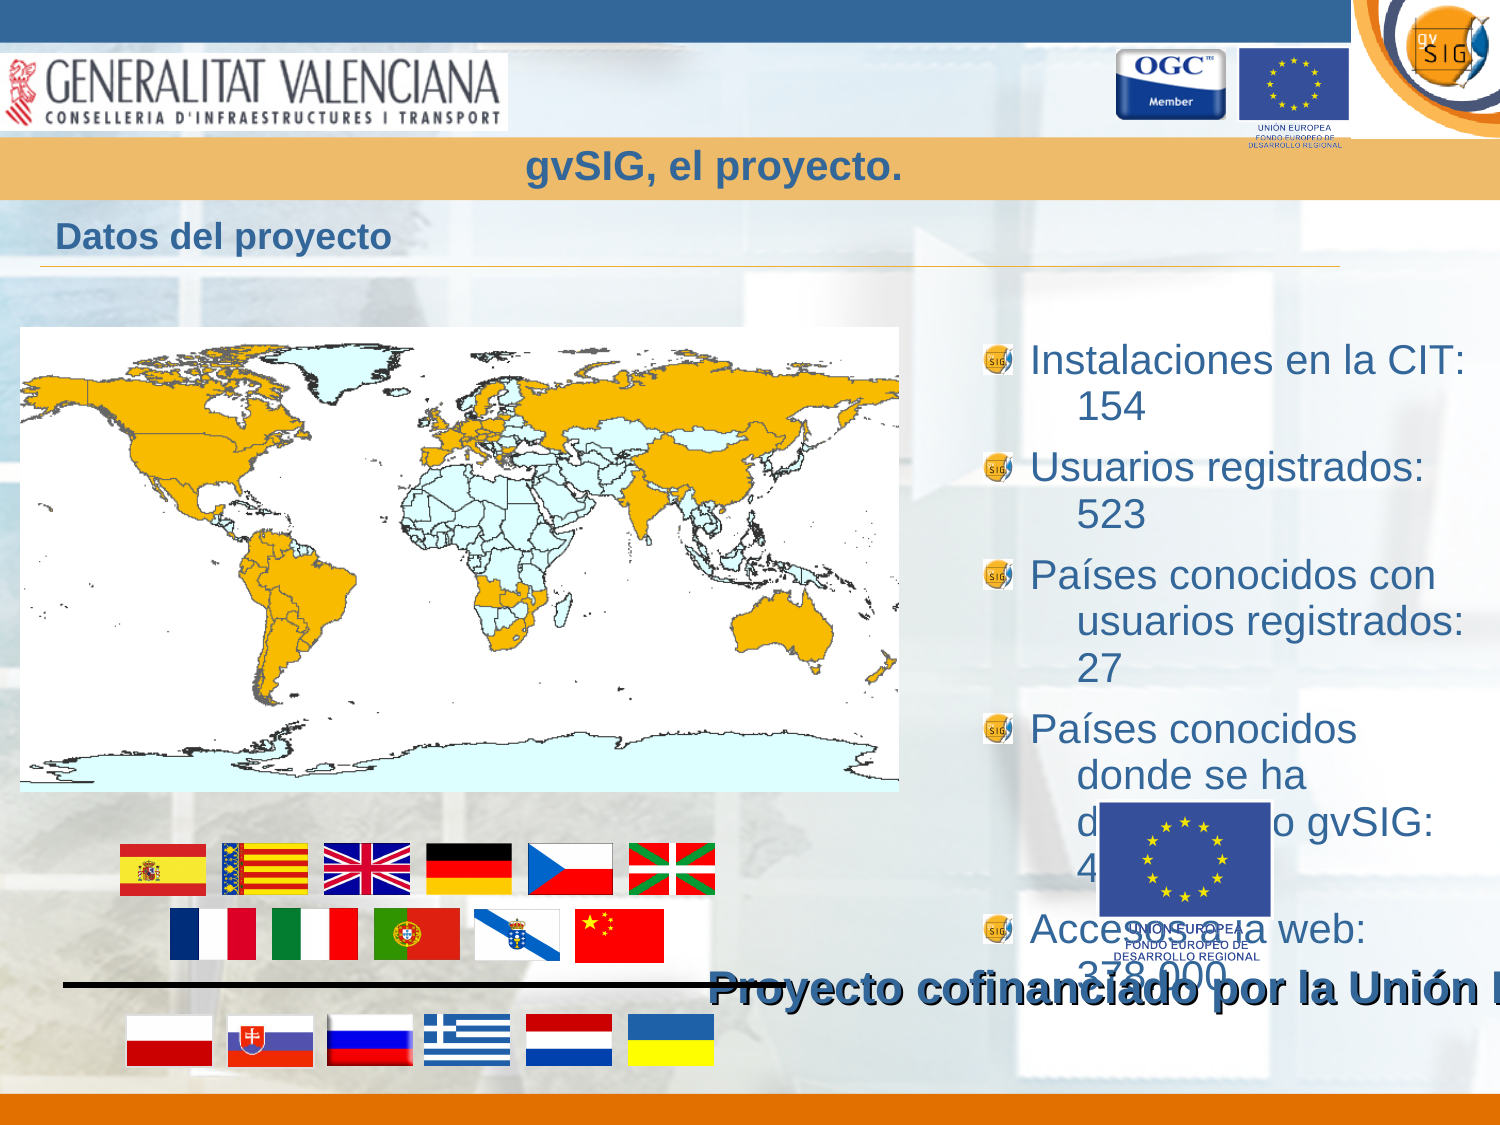

gvSIG, el proyecto.
Datos del proyecto
# Instalaciones en la CIT: 154
Usuarios registrados: 523
Países conocidos con usuarios registrados: 27
Países conocidos donde se ha descargado gvSIG: 40
Accesos a la web: 378.000
Proyecto cofinanciado por la Unión Europea